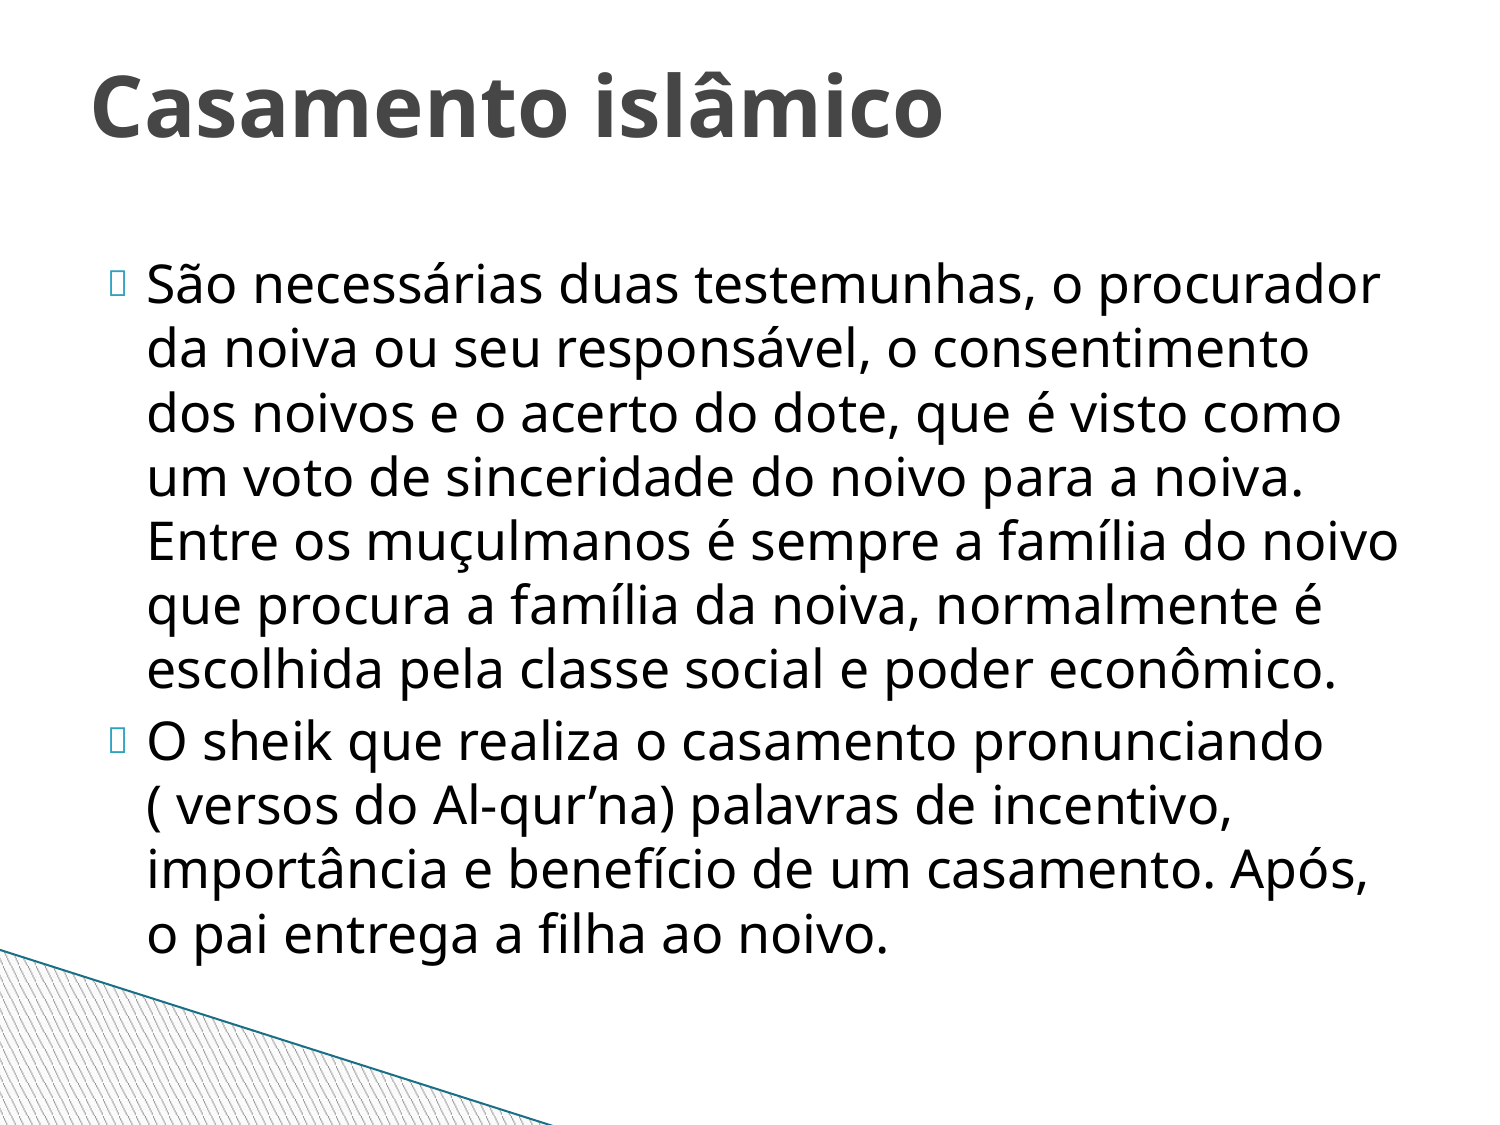

Casamento islâmico
# São necessárias duas testemunhas, o procurador da noiva ou seu responsável, o consentimento dos noivos e o acerto do dote, que é visto como um voto de sinceridade do noivo para a noiva. Entre os muçulmanos é sempre a família do noivo que procura a família da noiva, normalmente é escolhida pela classe social e poder econômico.
O sheik que realiza o casamento pronunciando ( versos do Al-qur’na) palavras de incentivo, importância e benefício de um casamento. Após, o pai entrega a filha ao noivo.